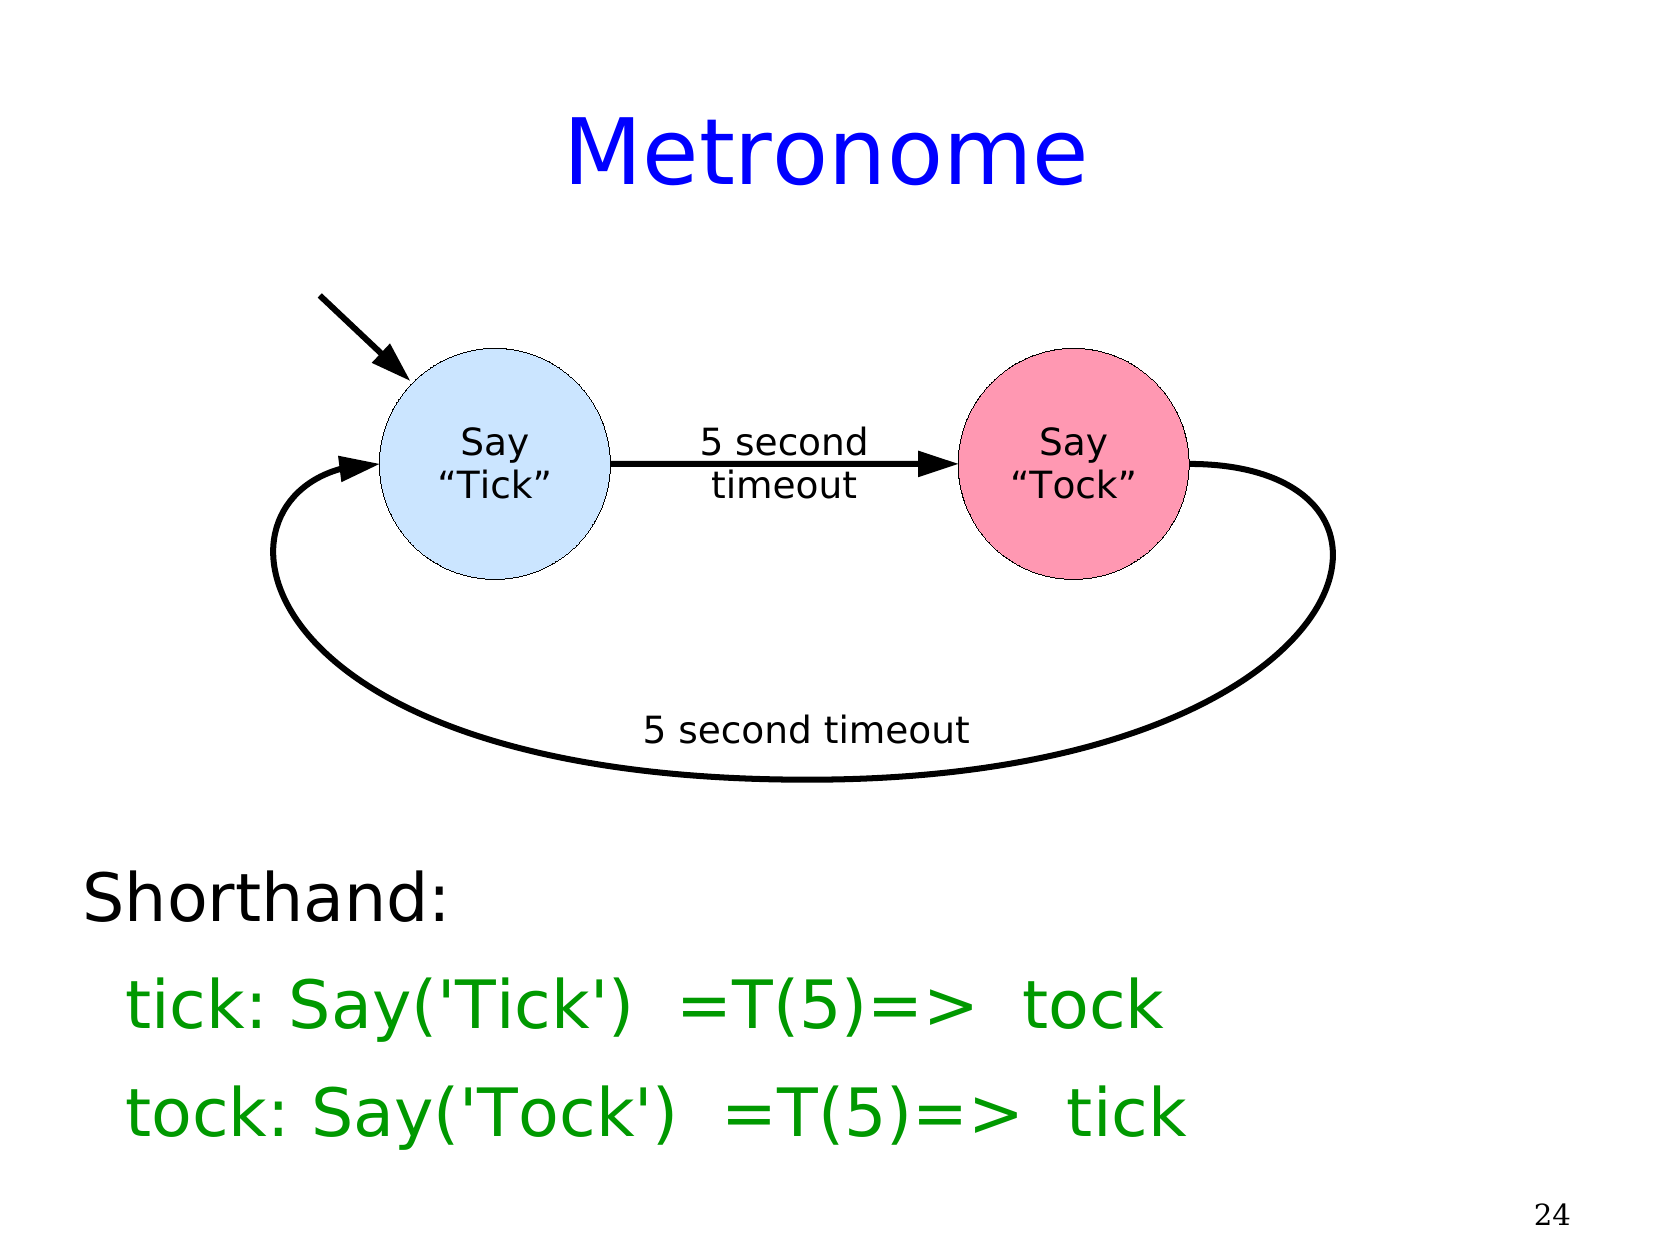

# Metronome
Say
“Tick”
Say
“Tock”
Shorthand:
 tick: Say('Tick') =T(5)=> tock
 tock: Say('Tock') =T(5)=> tick
24